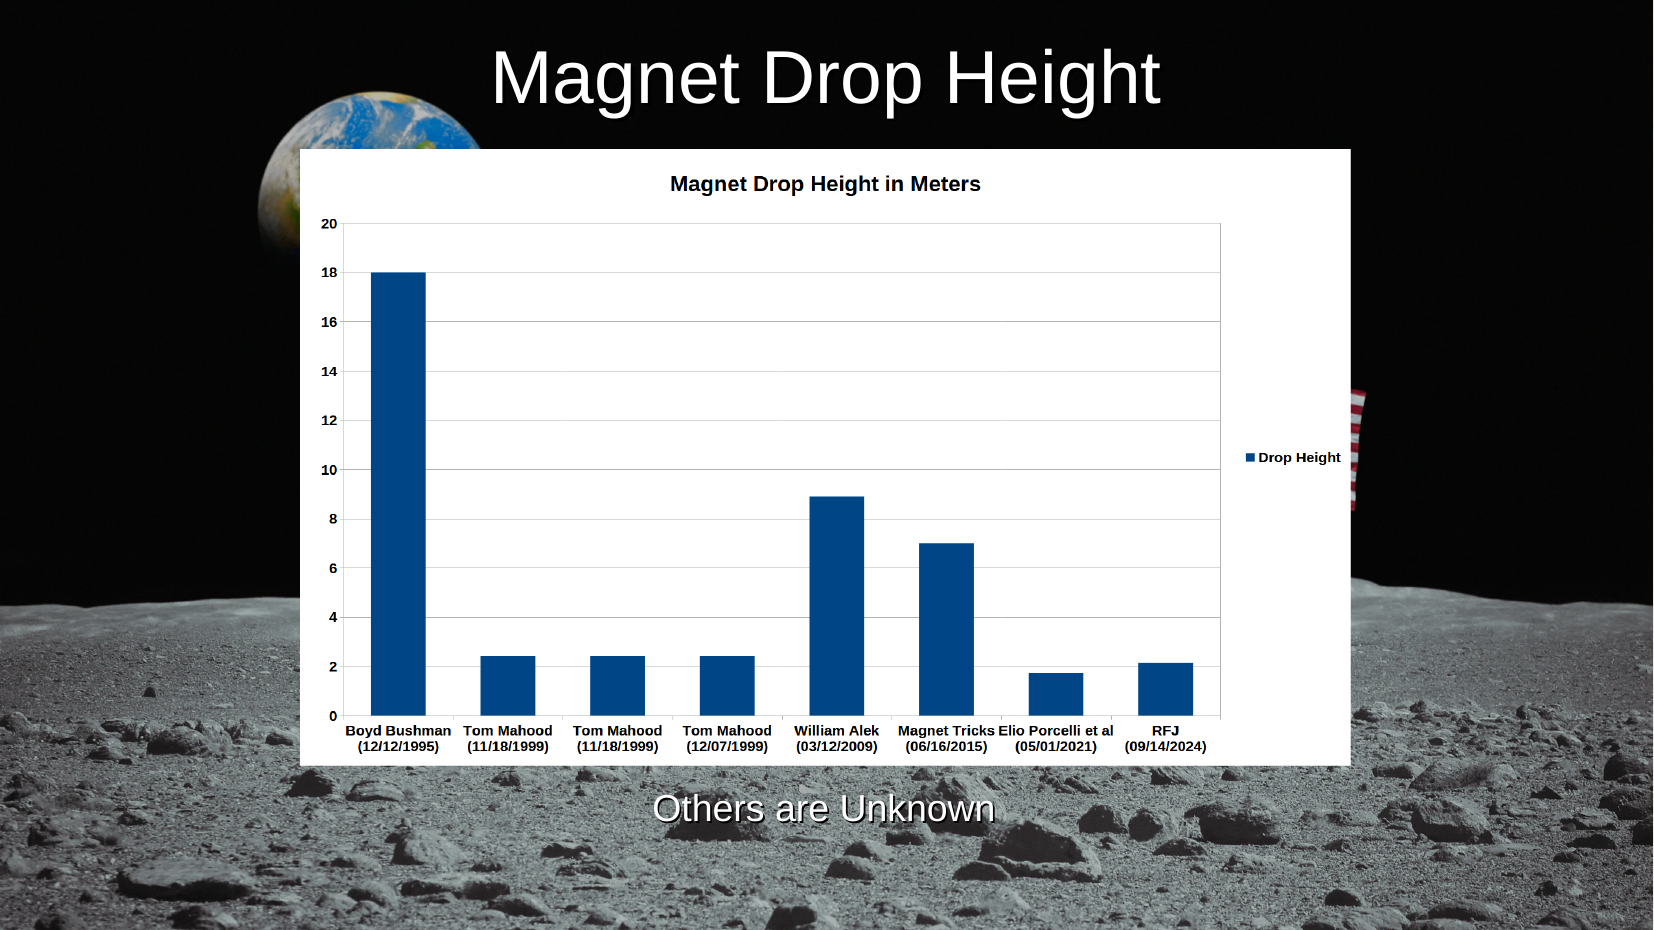

# Magnet Drop Height
Others are Unknown